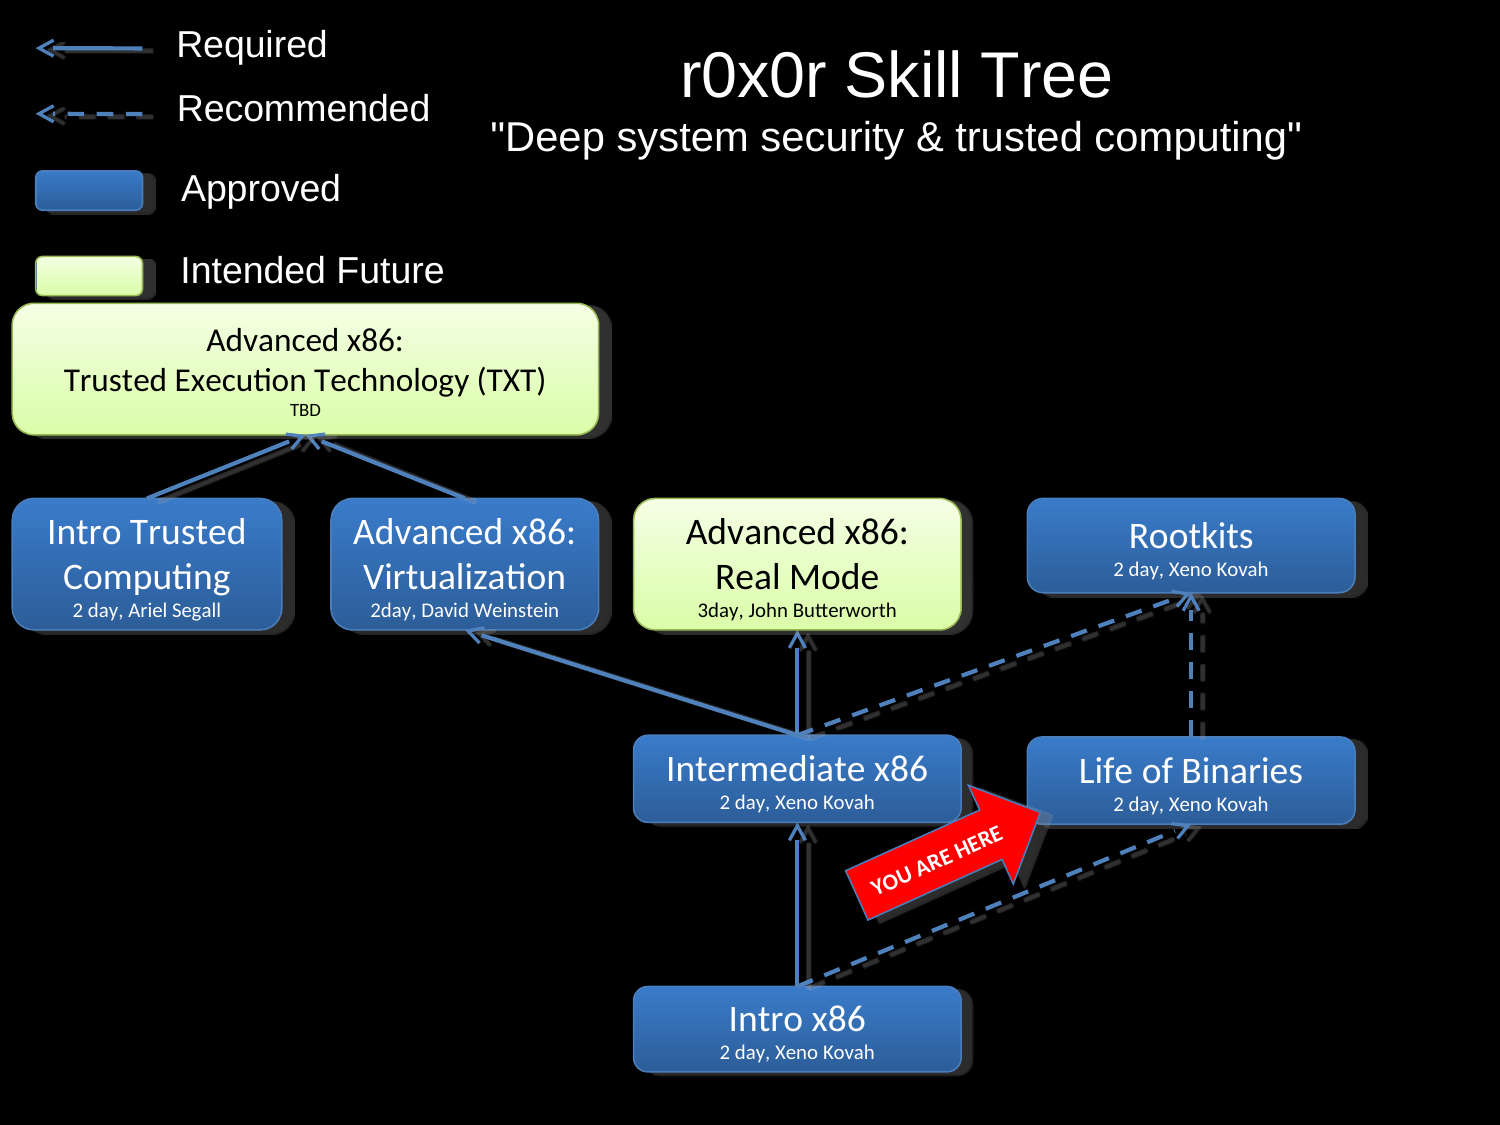

Required
r0x0r Skill Tree
"Deep system security & trusted computing"
Recommended
Approved
Intended Future
Advanced x86:
Trusted Execution Technology (TXT)
TBD
Intro Trusted Computing
2 day, Ariel Segall
Advanced x86:
Virtualization
2day, David Weinstein
Advanced x86:
Real Mode
3day, John Butterworth
Rootkits
2 day, Xeno Kovah
Intermediate x86
2 day, Xeno Kovah
Life of Binaries
2 day, Xeno Kovah
YOU ARE HERE
Intro x86
2 day, Xeno Kovah